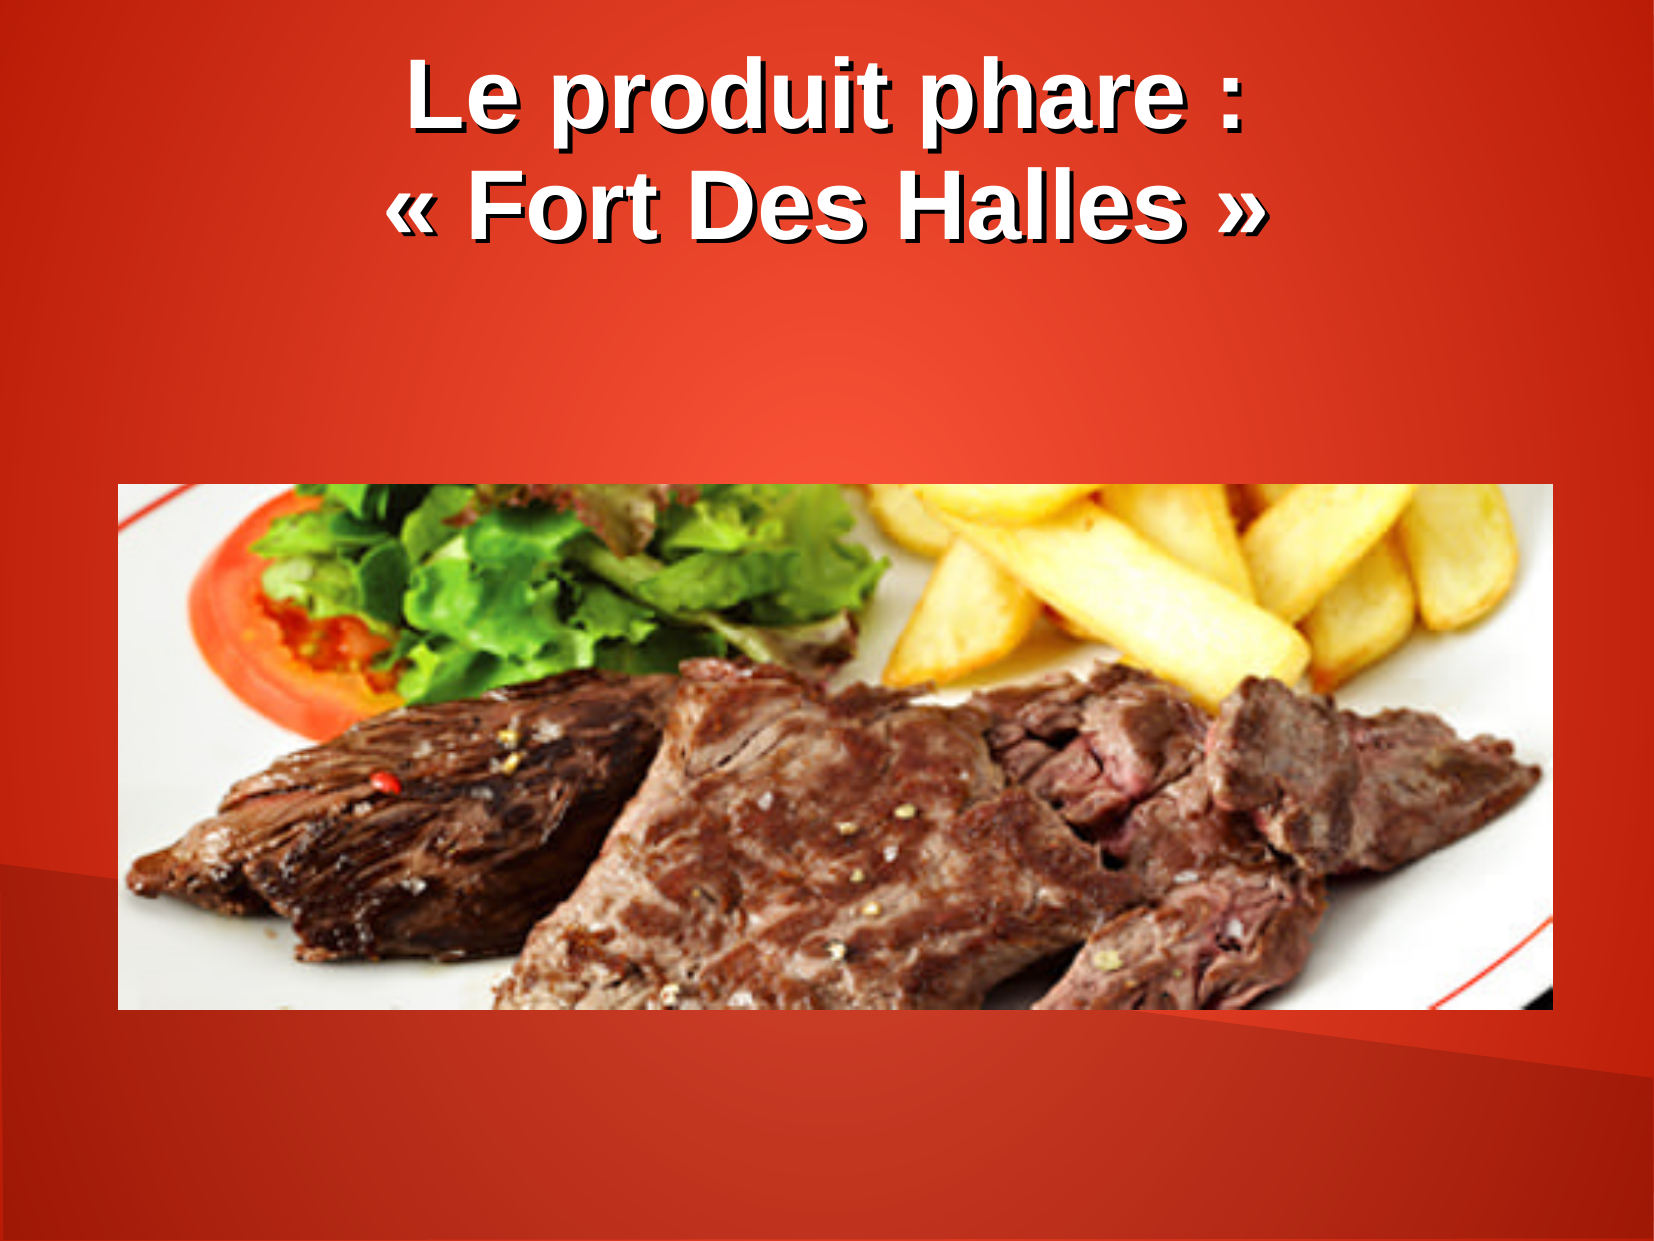

# Le produit phare : « Fort Des Halles »